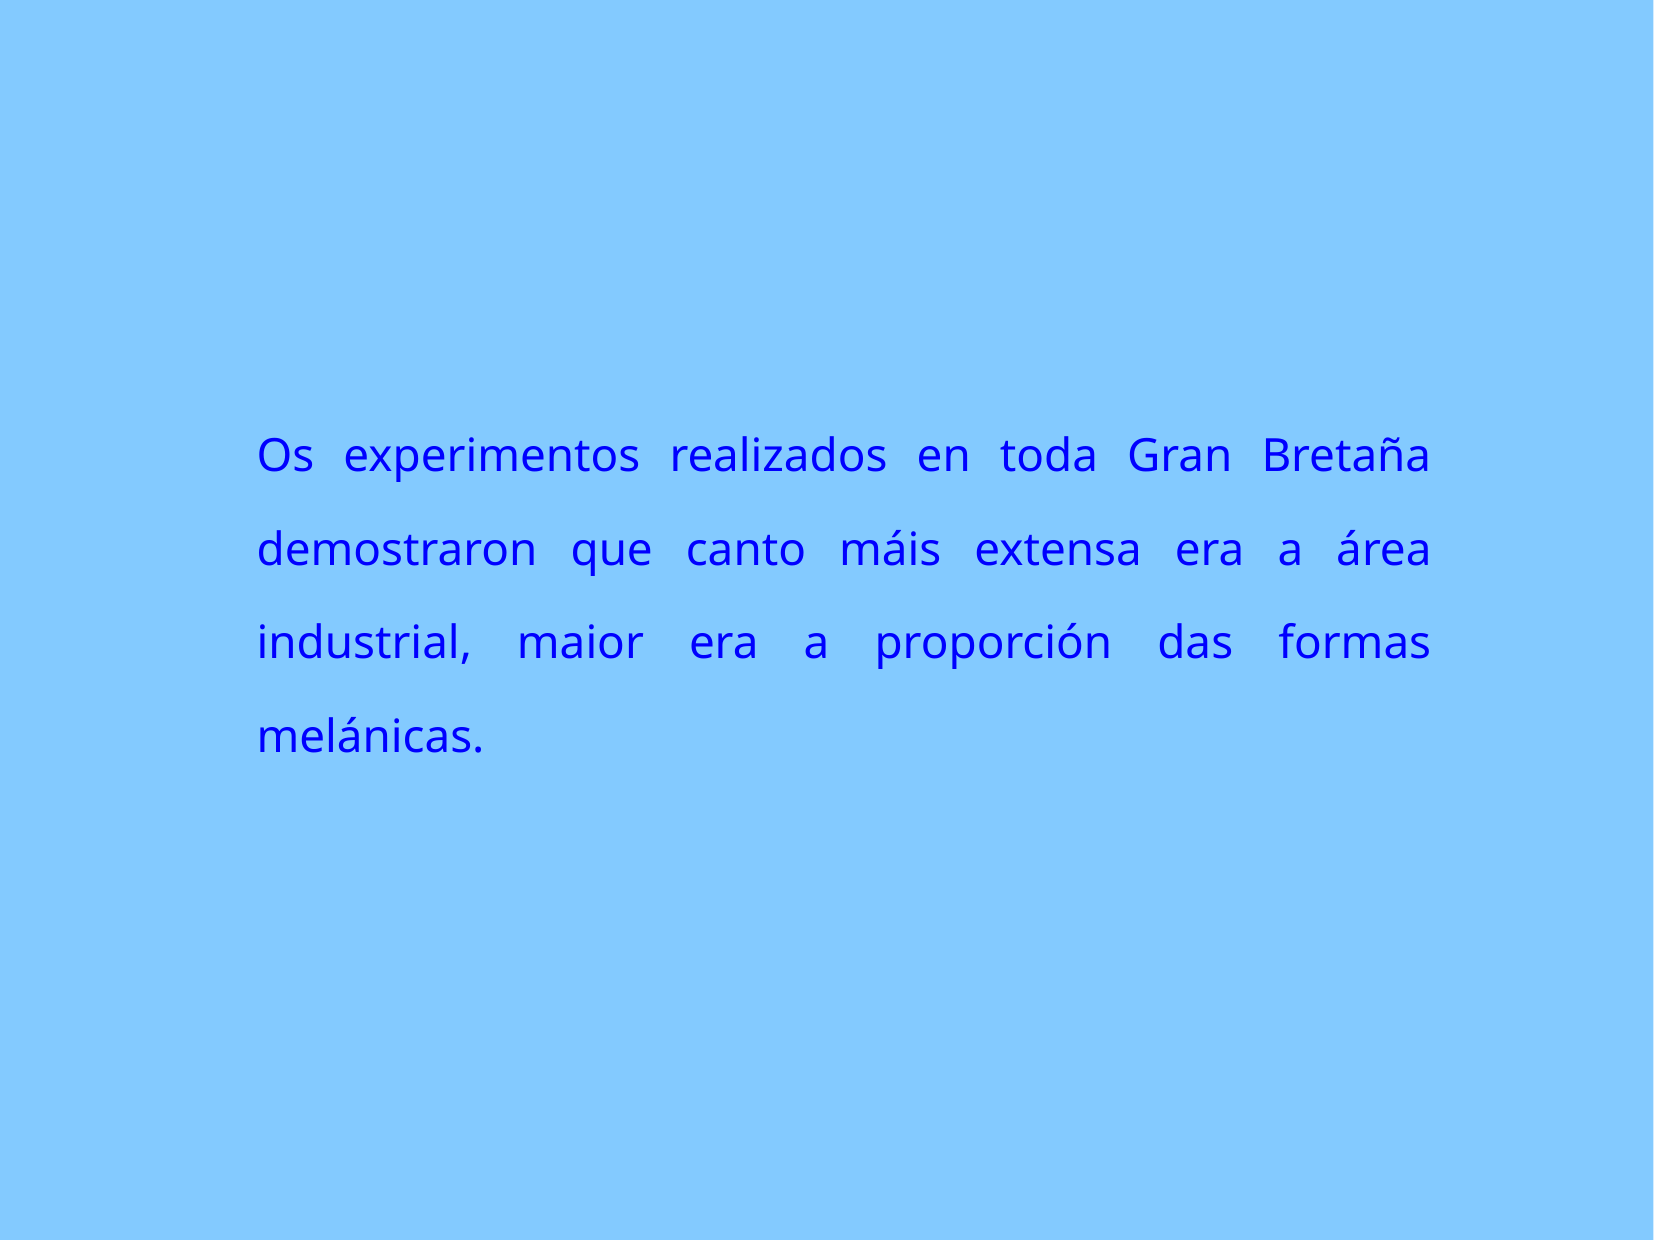

Os experimentos realizados en toda Gran Bretaña demostraron que canto máis extensa era a área industrial, maior era a proporción das formas melánicas.